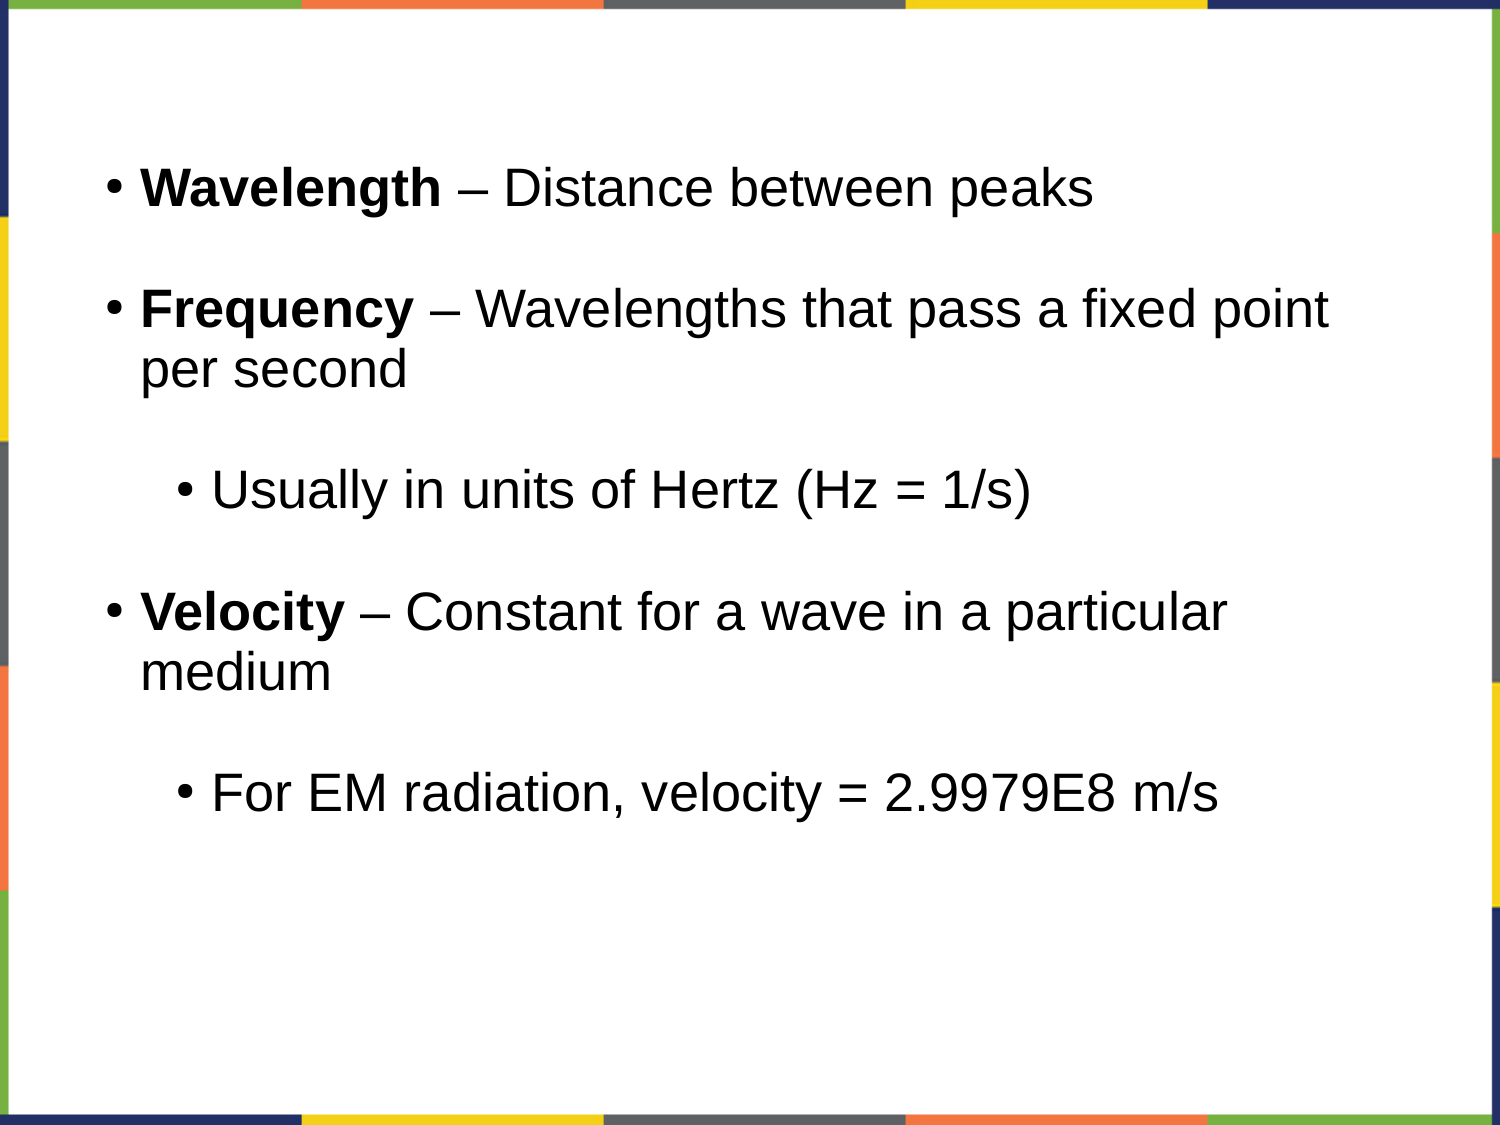

Wavelength – Distance between peaks
Frequency – Wavelengths that pass a fixed point per second
Usually in units of Hertz (Hz = 1/s)
Velocity – Constant for a wave in a particular medium
For EM radiation, velocity = 2.9979E8 m/s